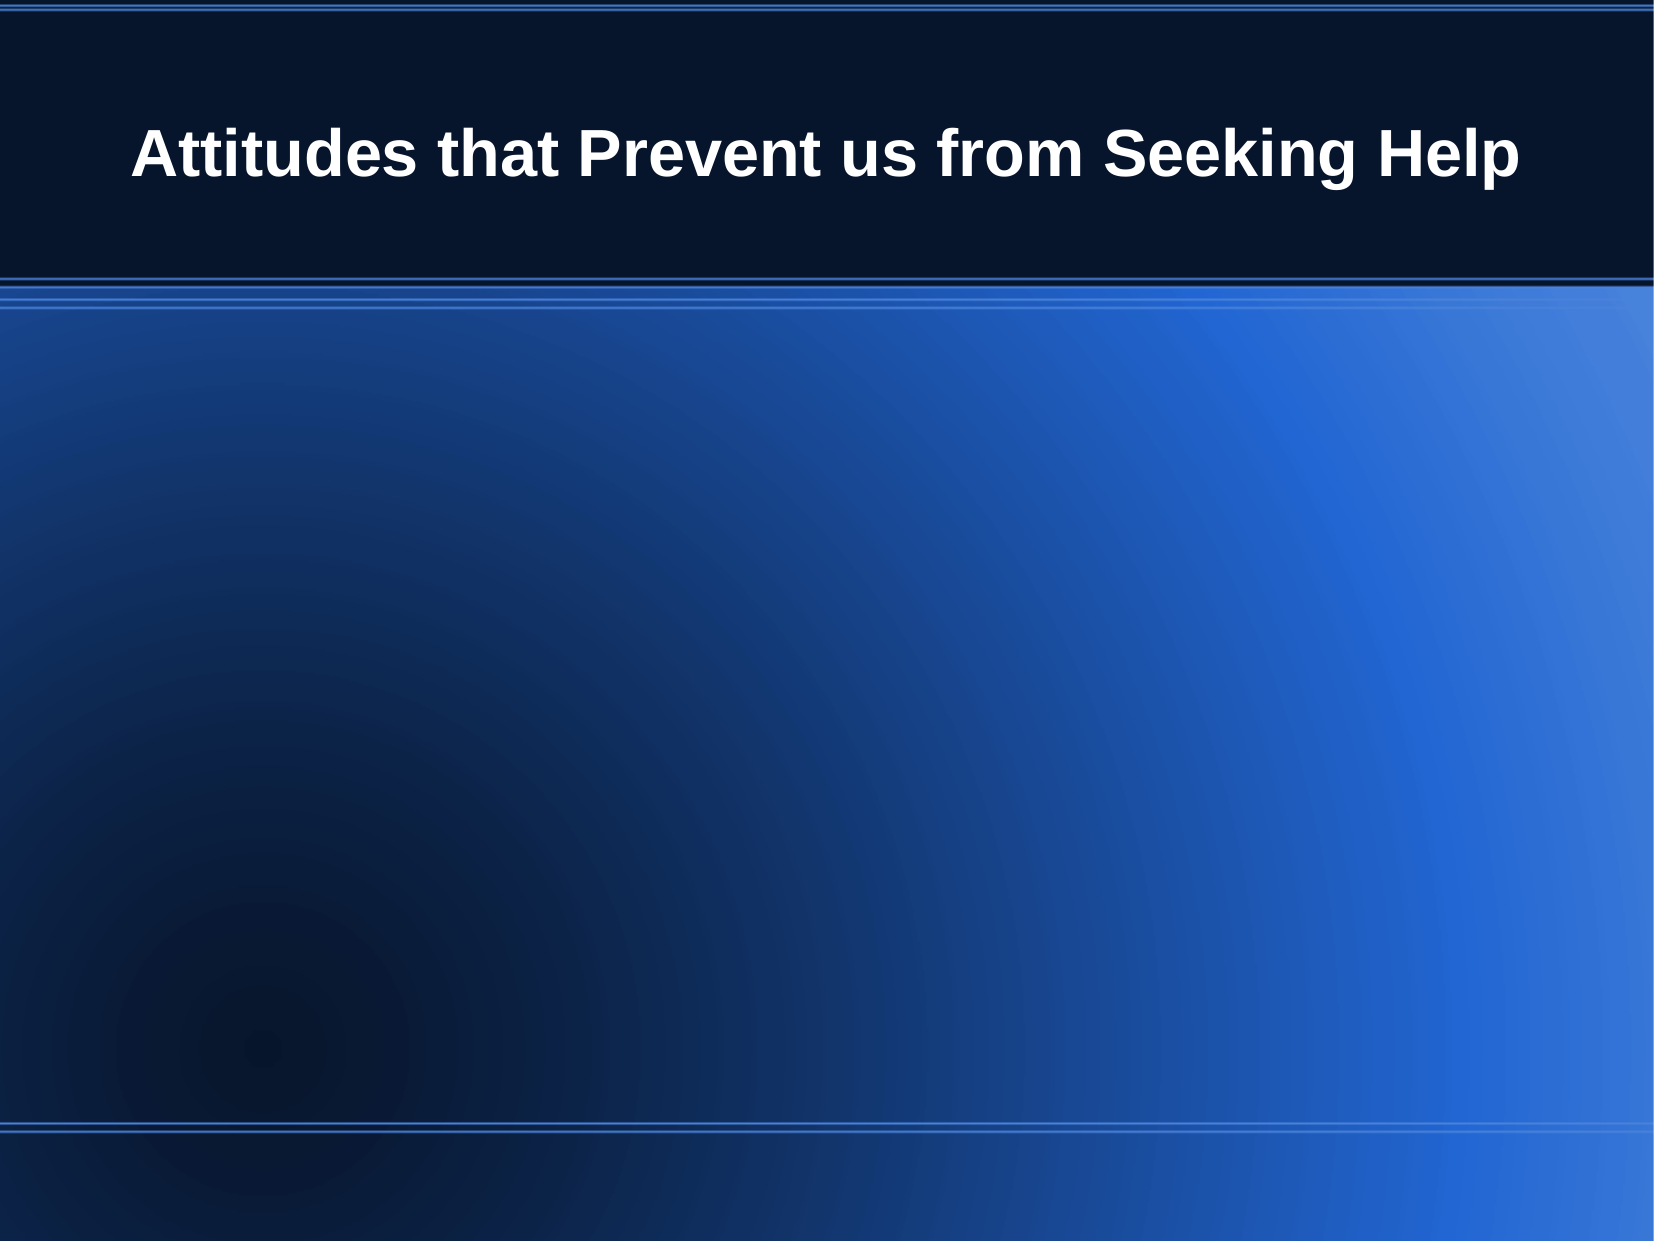

# Attitudes that Prevent us from Seeking Help